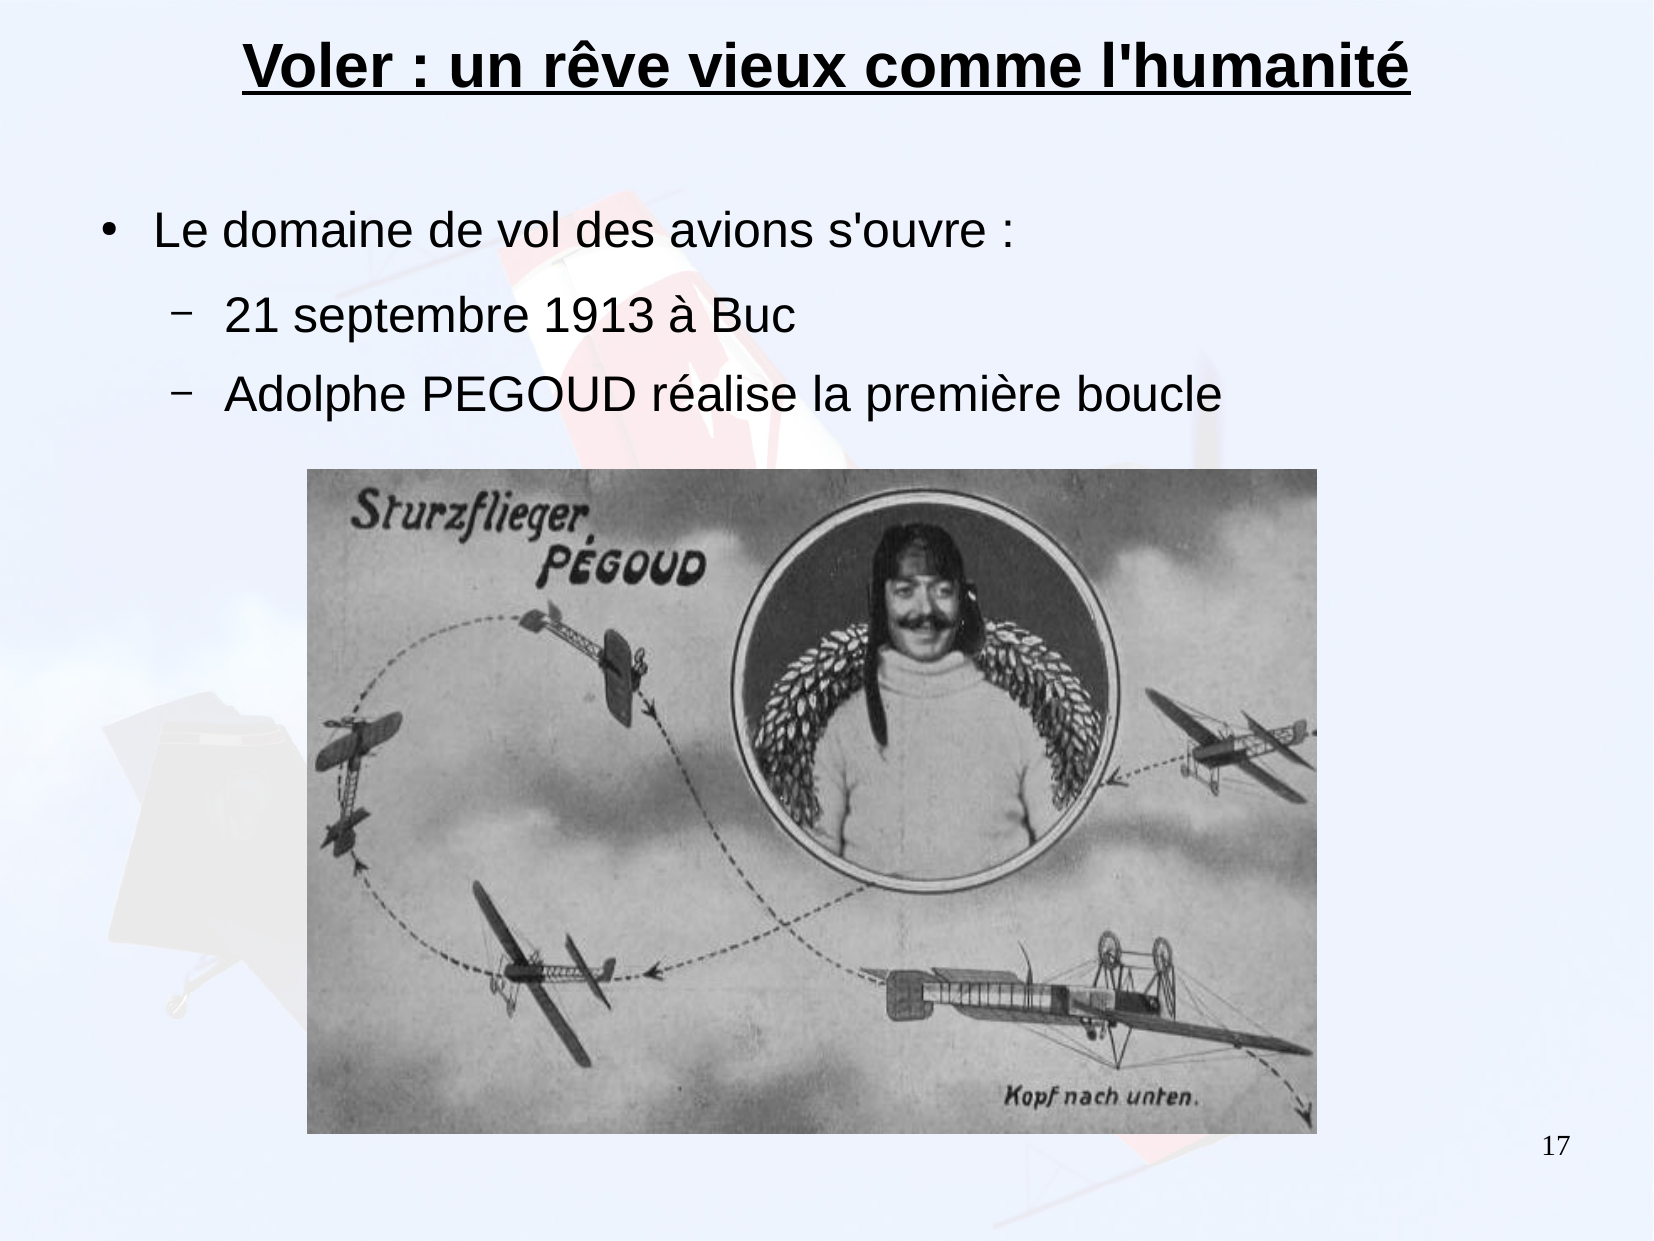

# Voler : un rêve vieux comme l'humanité
Le domaine de vol des avions s'ouvre :
21 septembre 1913 à Buc
Adolphe PEGOUD réalise la première boucle
17